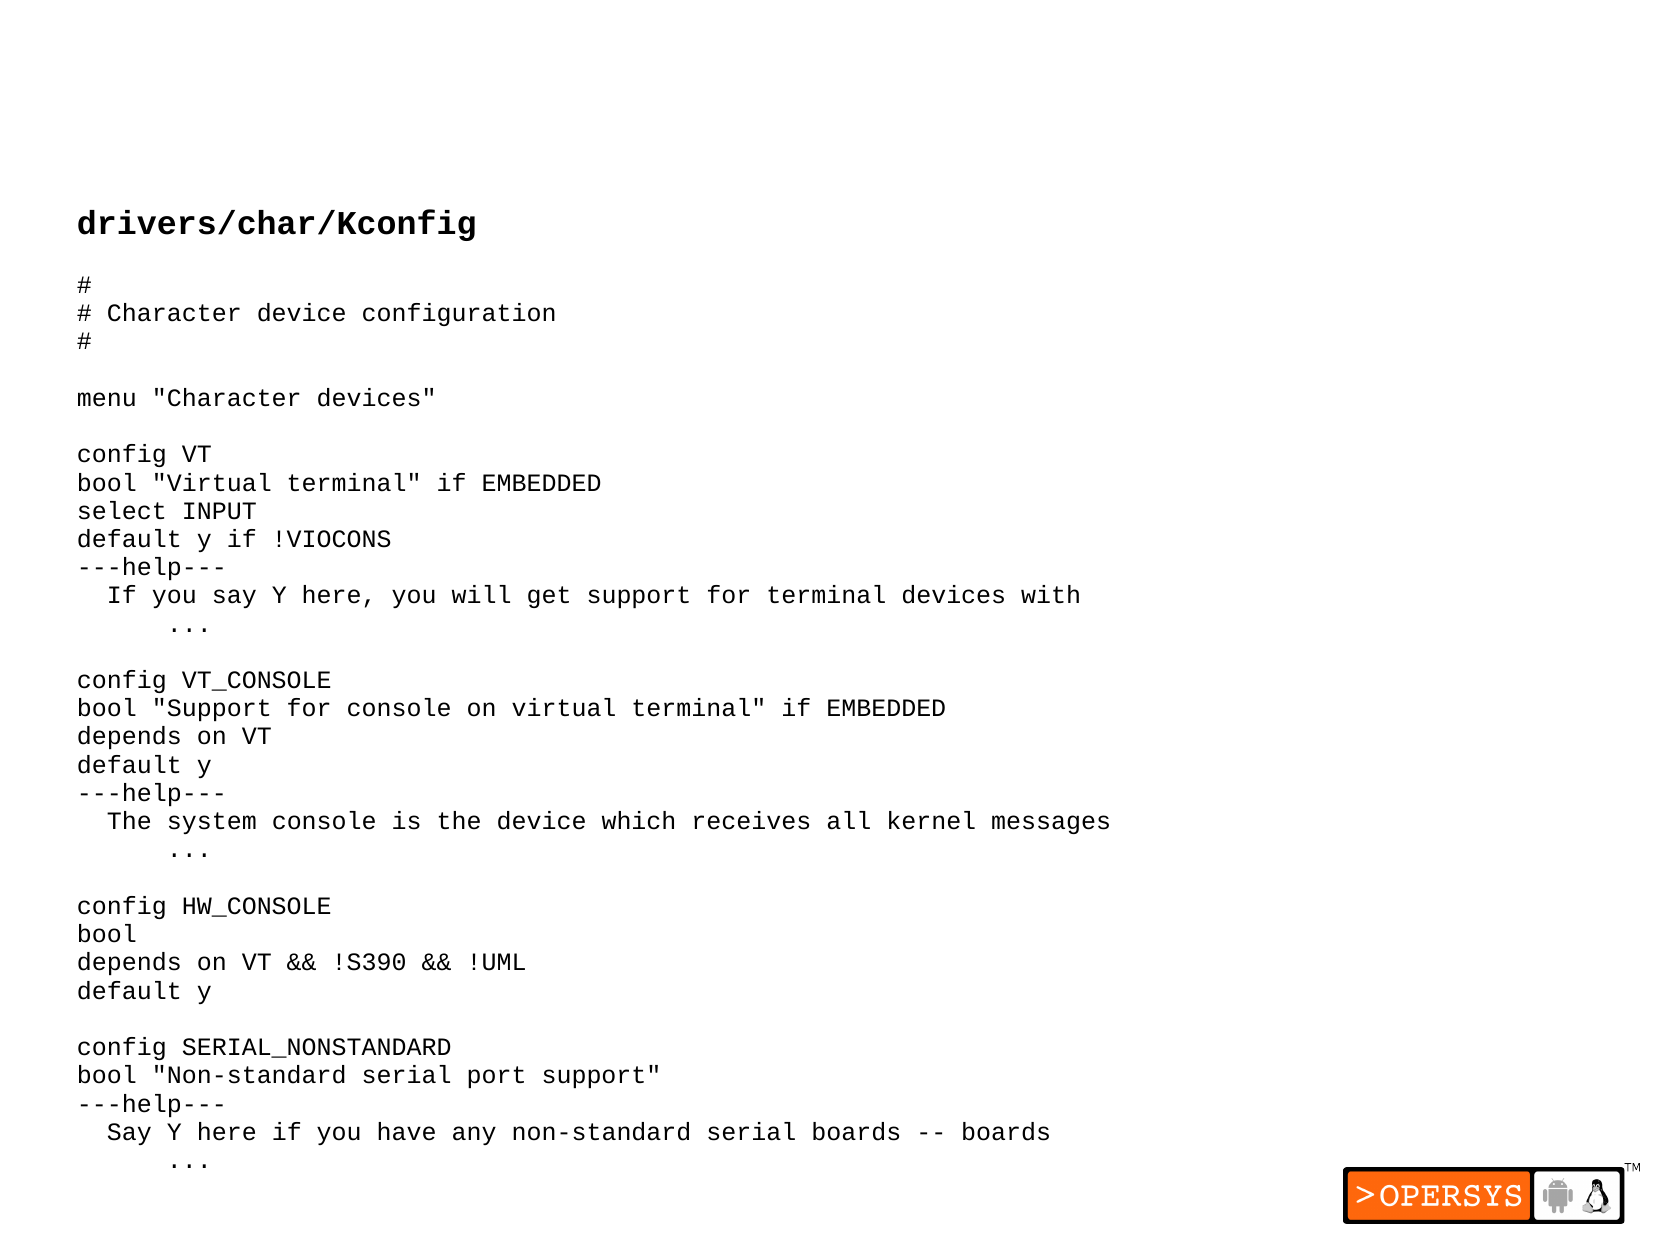

# drivers/char/Kconfig
#
# Character device configuration
#
menu "Character devices"
config VT
bool "Virtual terminal" if EMBEDDED
select INPUT
default y if !VIOCONS
---help---
 If you say Y here, you will get support for terminal devices with
 ...
config VT_CONSOLE
bool "Support for console on virtual terminal" if EMBEDDED
depends on VT
default y
---help---
 The system console is the device which receives all kernel messages
 ...
config HW_CONSOLE
bool
depends on VT && !S390 && !UML
default y
config SERIAL_NONSTANDARD
bool "Non-standard serial port support"
---help---
 Say Y here if you have any non-standard serial boards -- boards
 ...